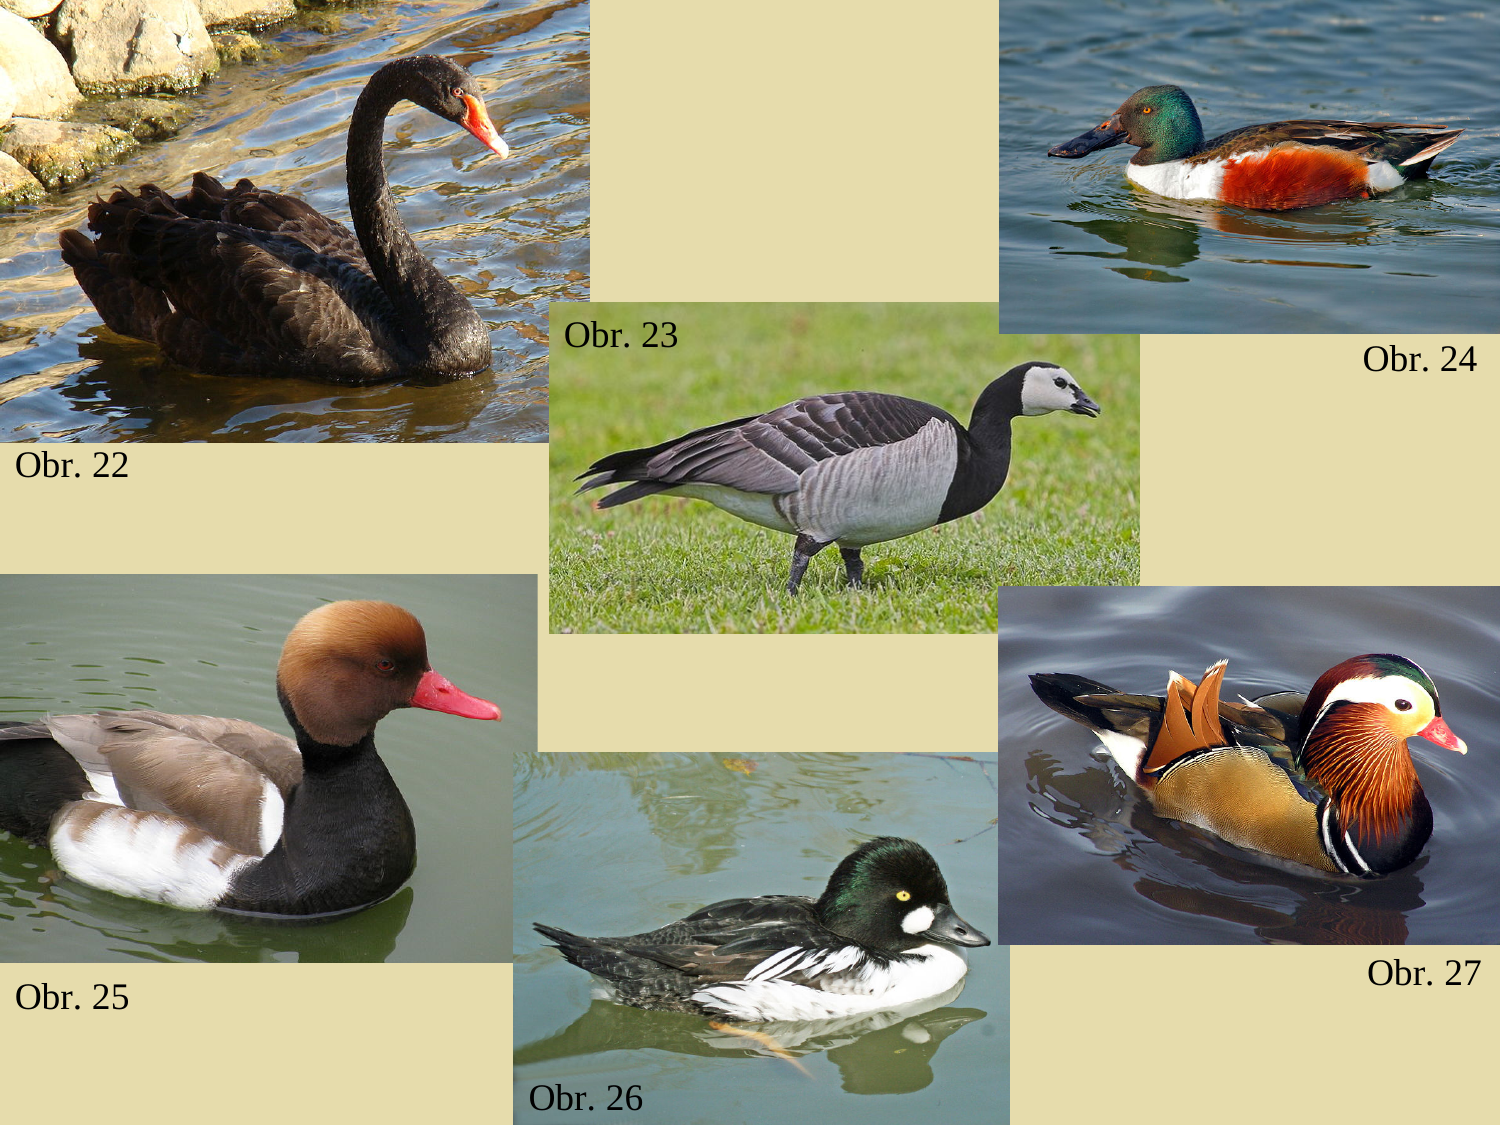

Obr. 23
 Obr. 24
Obr. 22
Obr. 27
Obr. 25
Obr. 26